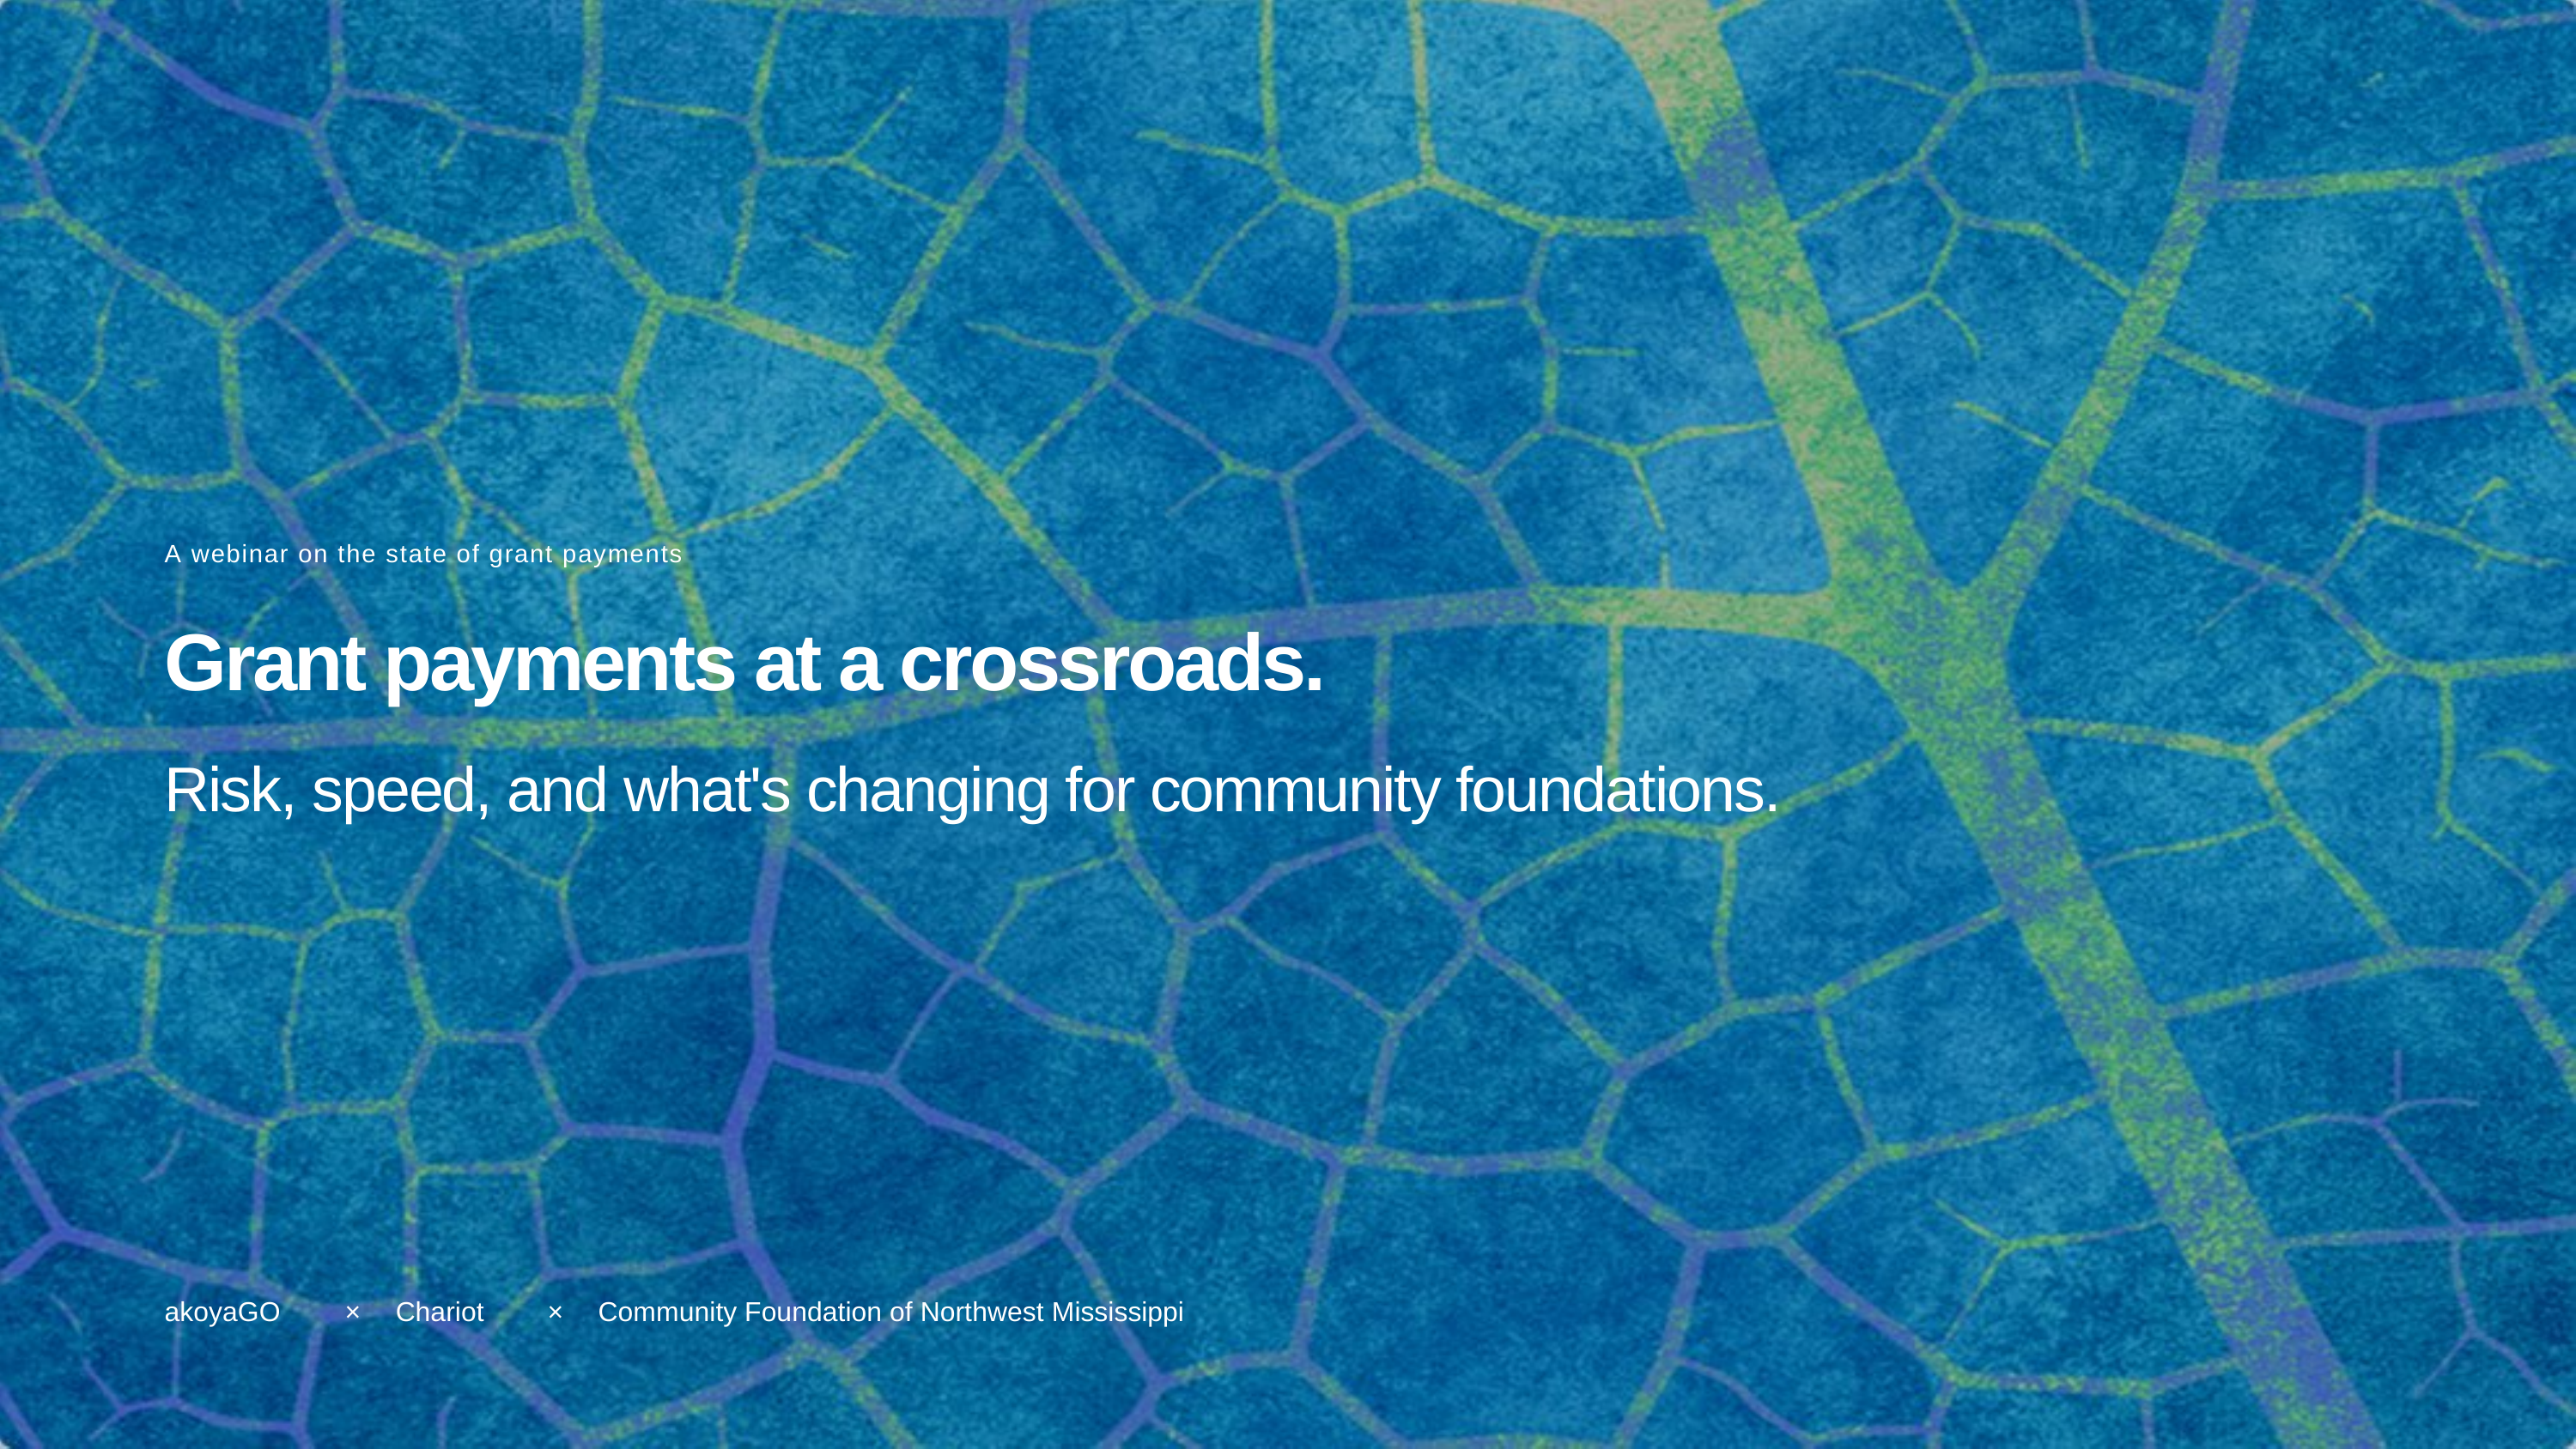

A webinar on the state of grant payments
Grant payments at a crossroads.
Risk, speed, and what's changing for community foundations.
akoyaGO
×
Chariot
×
Community Foundation of Northwest Mississippi